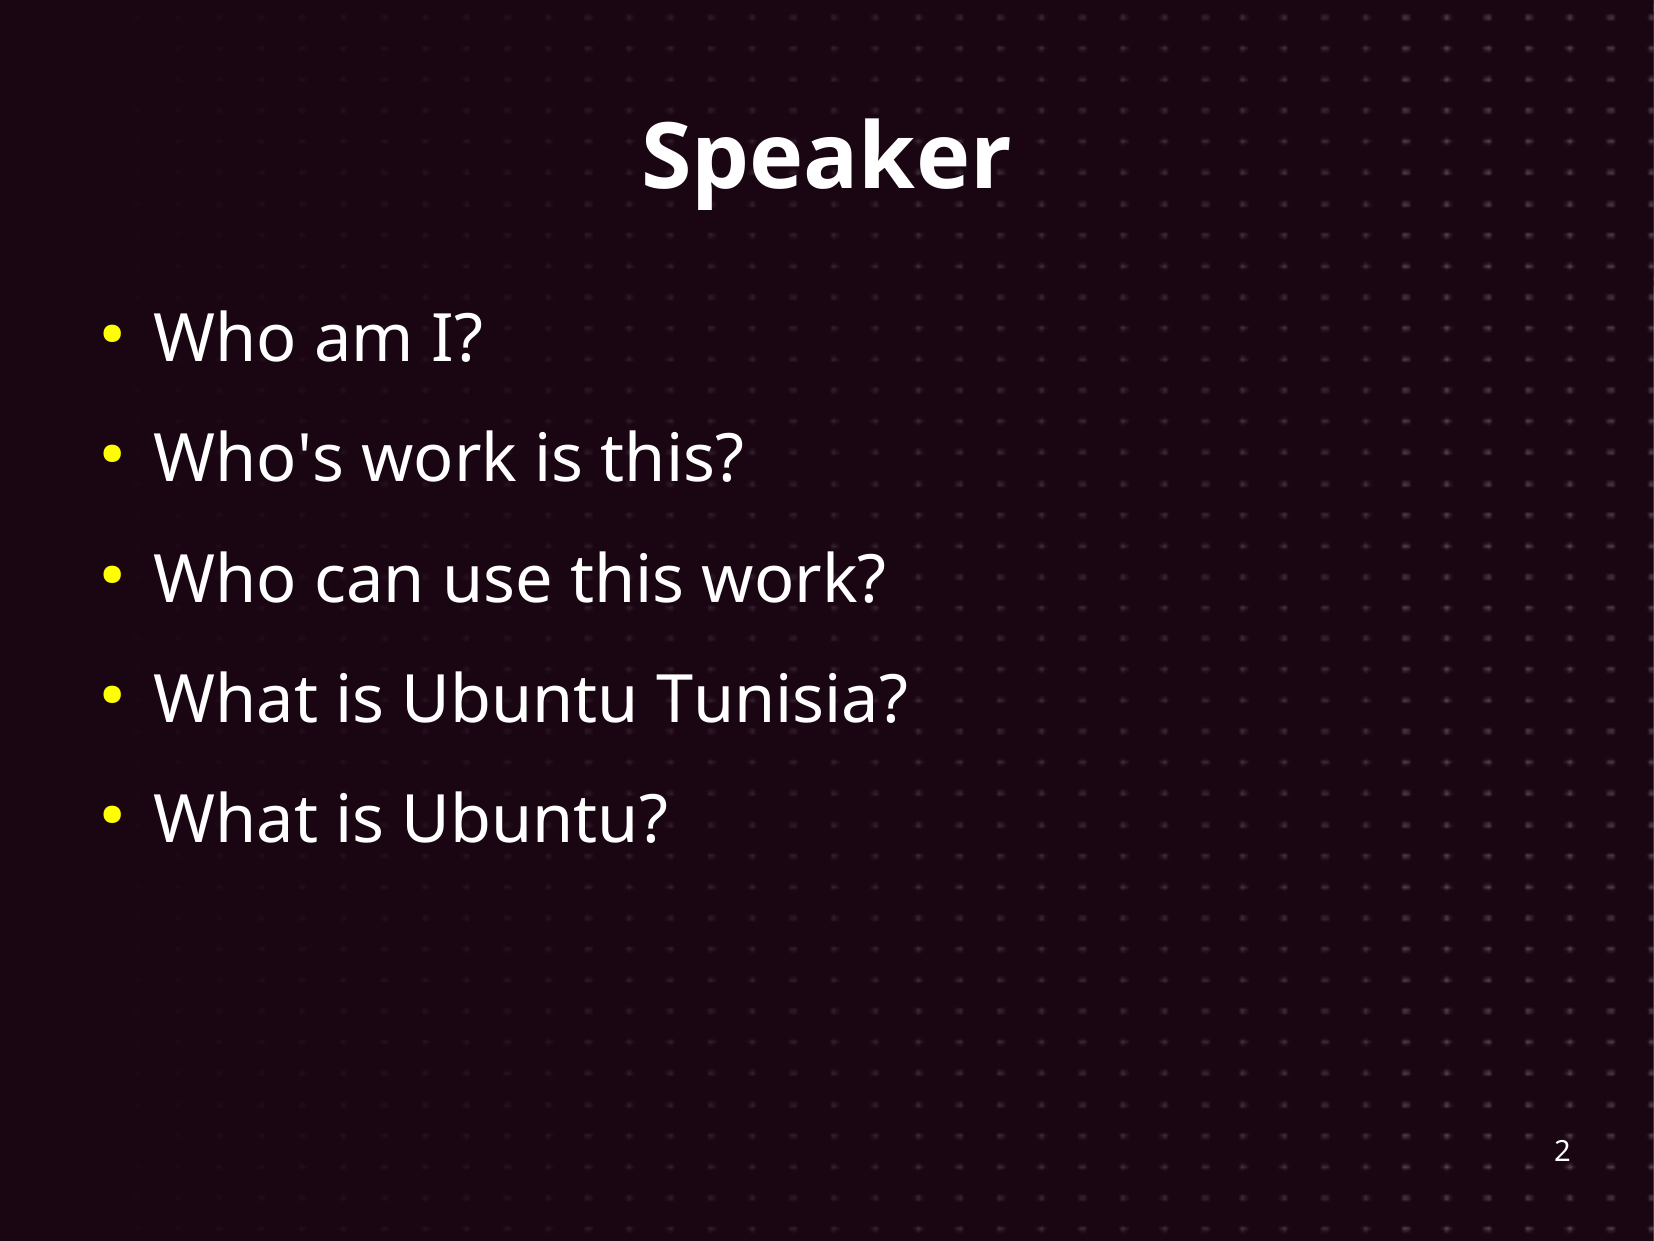

# Speaker
Who am I?
Who's work is this?
Who can use this work?
What is Ubuntu Tunisia?
What is Ubuntu?
2